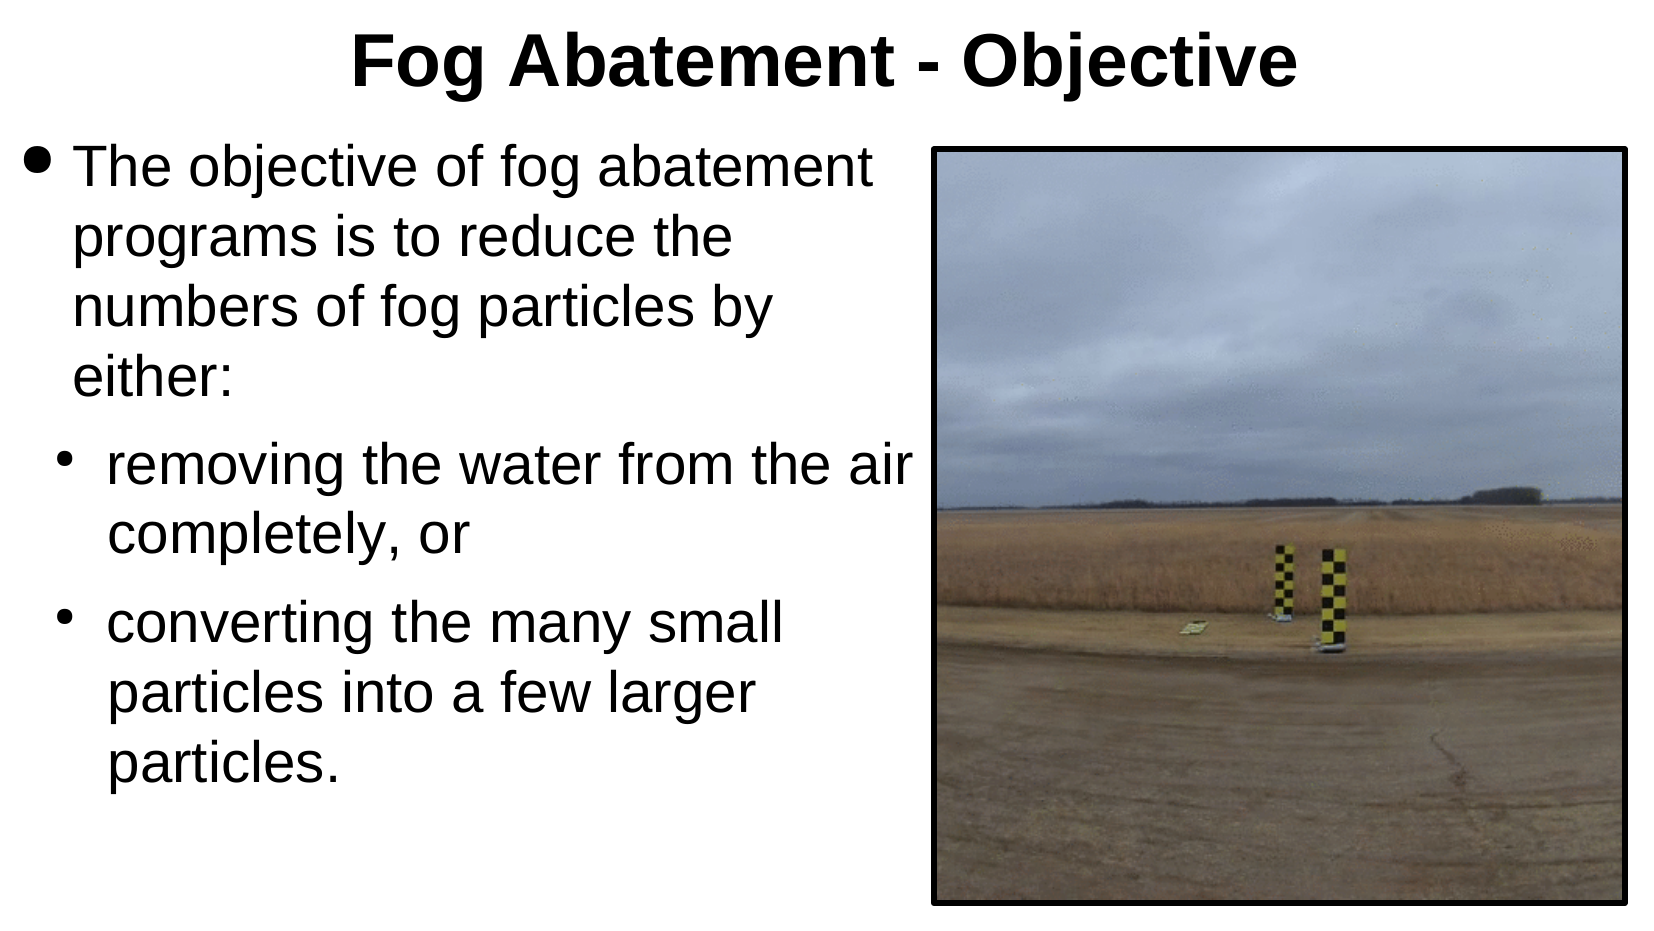

# Fog Abatement - Objective
 The objective of fog abatement programs is to reduce the numbers of fog particles by either:
 removing the water from the air completely, or
 converting the many small particles into a few larger particles.